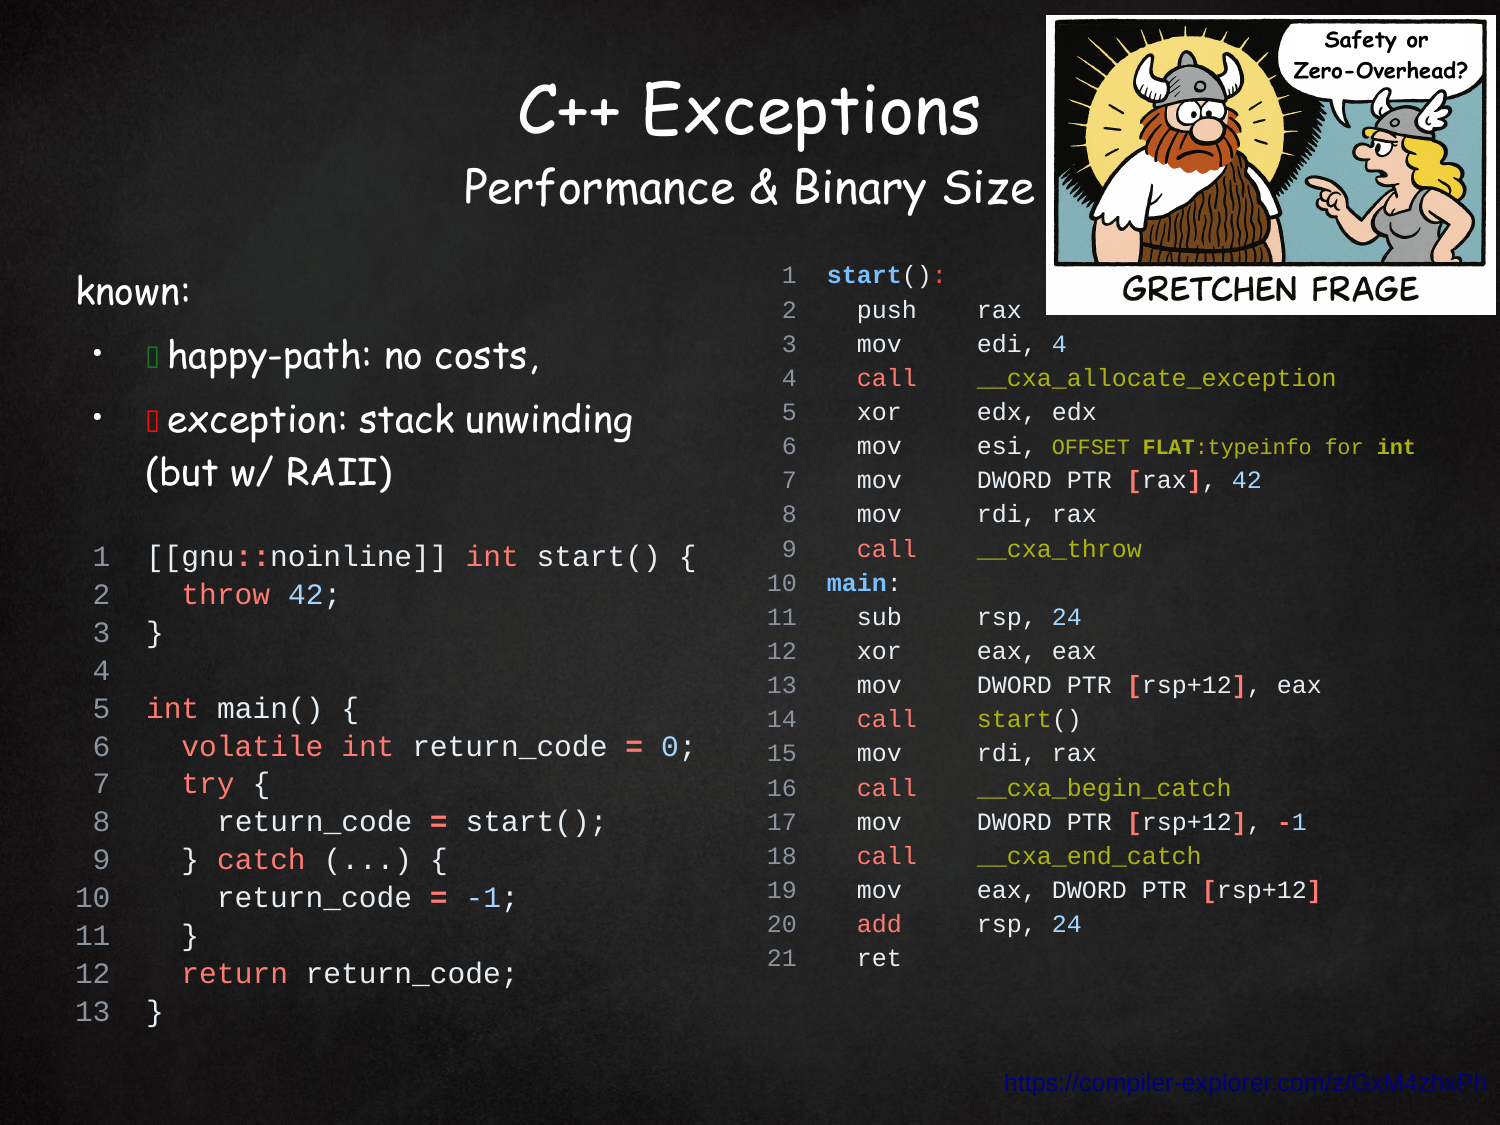

Safety or
Zero-Overhead?
# C++ Exceptions Performance & Binary Size
known:
✅ happy-path: no costs,
❌ exception: stack unwinding
(but w/ RAII)
 1 start():
 2 push rax
 3 mov edi, 4
 4 call __cxa_allocate_exception
 5 xor edx, edx
 6 mov esi, OFFSET FLAT:typeinfo for int
 7 mov DWORD PTR [rax], 42
 8 mov rdi, rax
 9 call __cxa_throw
10 main:
11 sub rsp, 24
12 xor eax, eax
13 mov DWORD PTR [rsp+12], eax
14 call start()
15 mov rdi, rax
16 call __cxa_begin_catch
17 mov DWORD PTR [rsp+12], -1
18 call __cxa_end_catch
19 mov eax, DWORD PTR [rsp+12]
20 add rsp, 24
21 ret
 1 [[gnu::noinline]] int start() {
 2 throw 42;
 3 }
 4
 5 int main() {
 6 volatile int return_code = 0;
 7 try {
 8 return_code = start();
 9 } catch (...) {
10 return_code = -1;
11 }
12 return return_code;
13 }
https://compiler-explorer.com/z/GxM4zhxPh